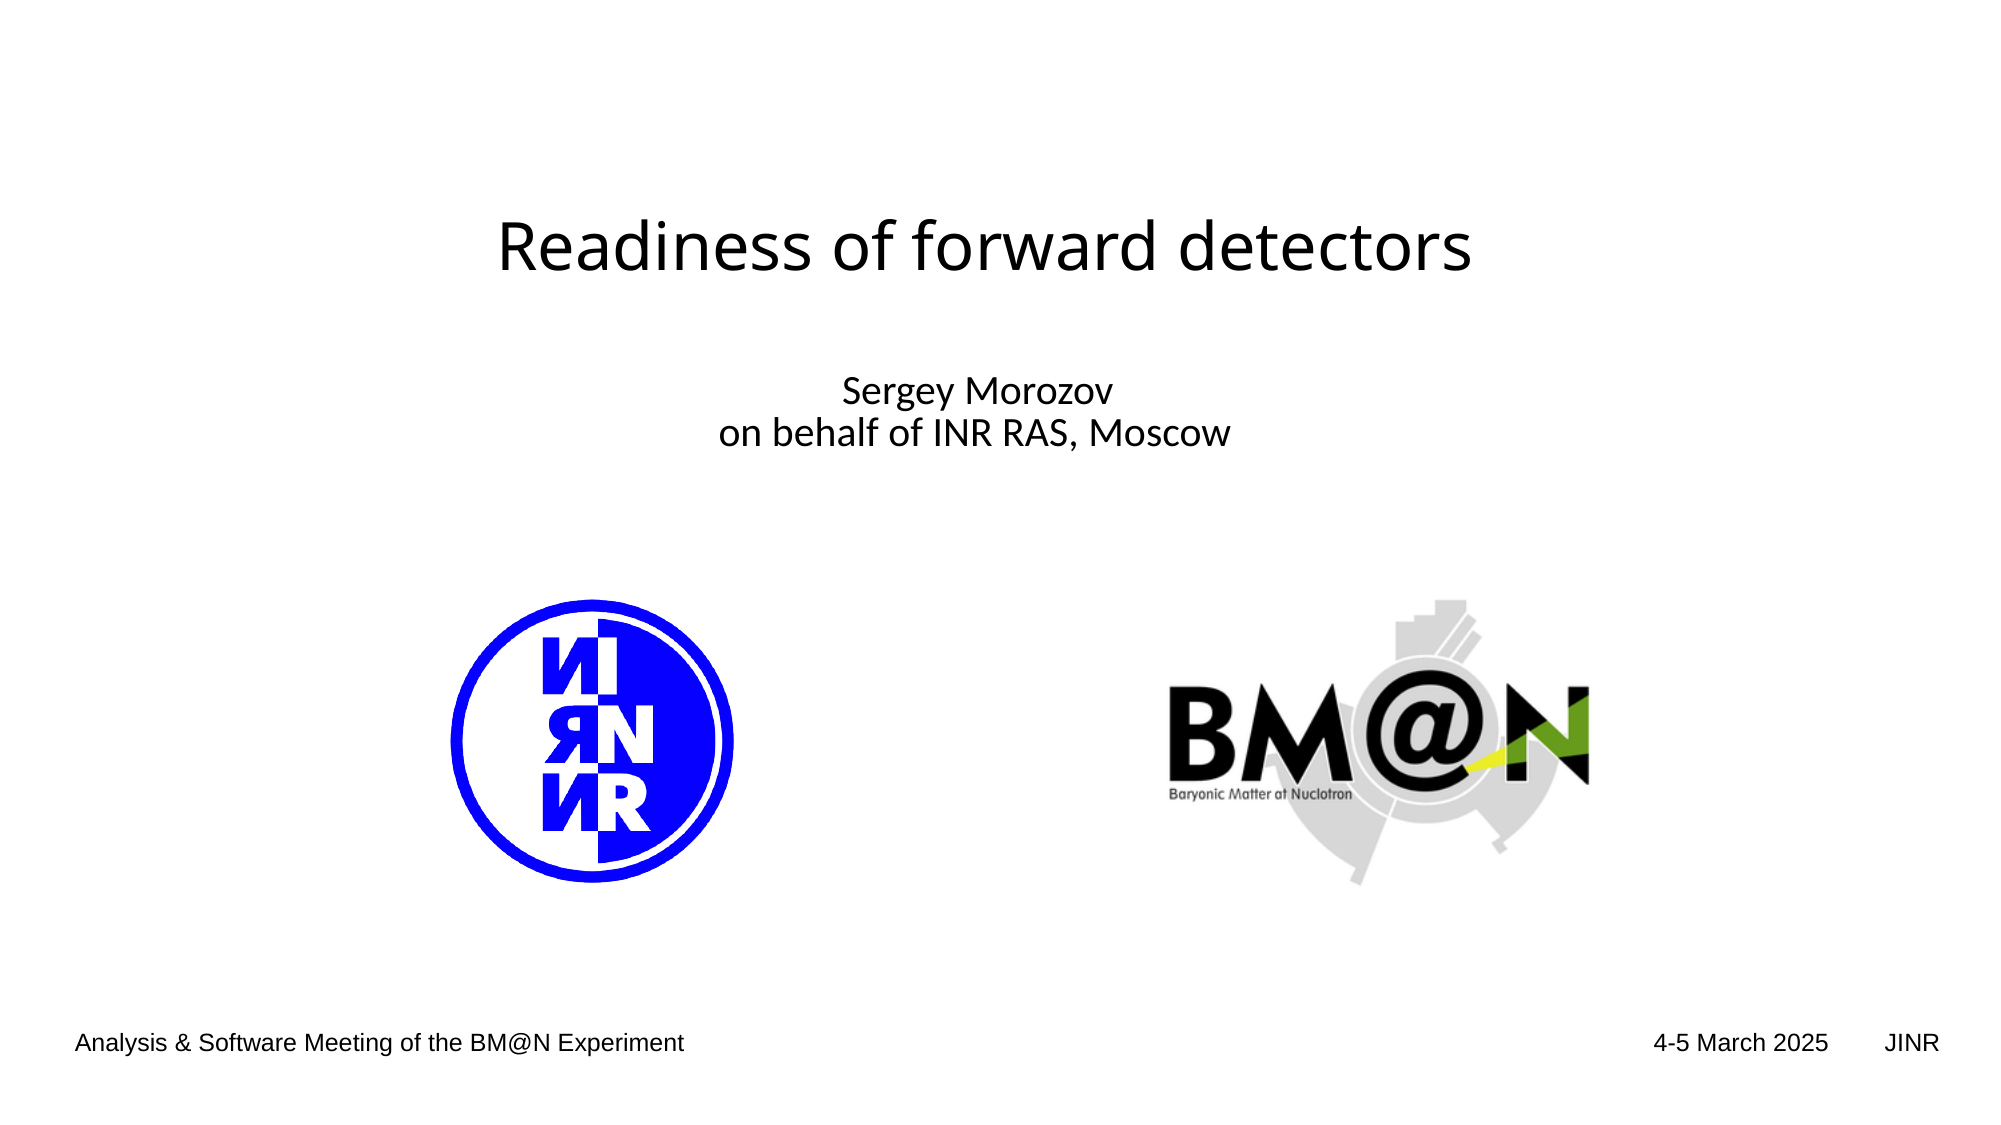

Readiness of forward detectors
 Sergey Morozov
on behalf of INR RAS, Moscow
Analysis & Software Meeting of the BM@N Experiment 4-5 March 2025 JINR